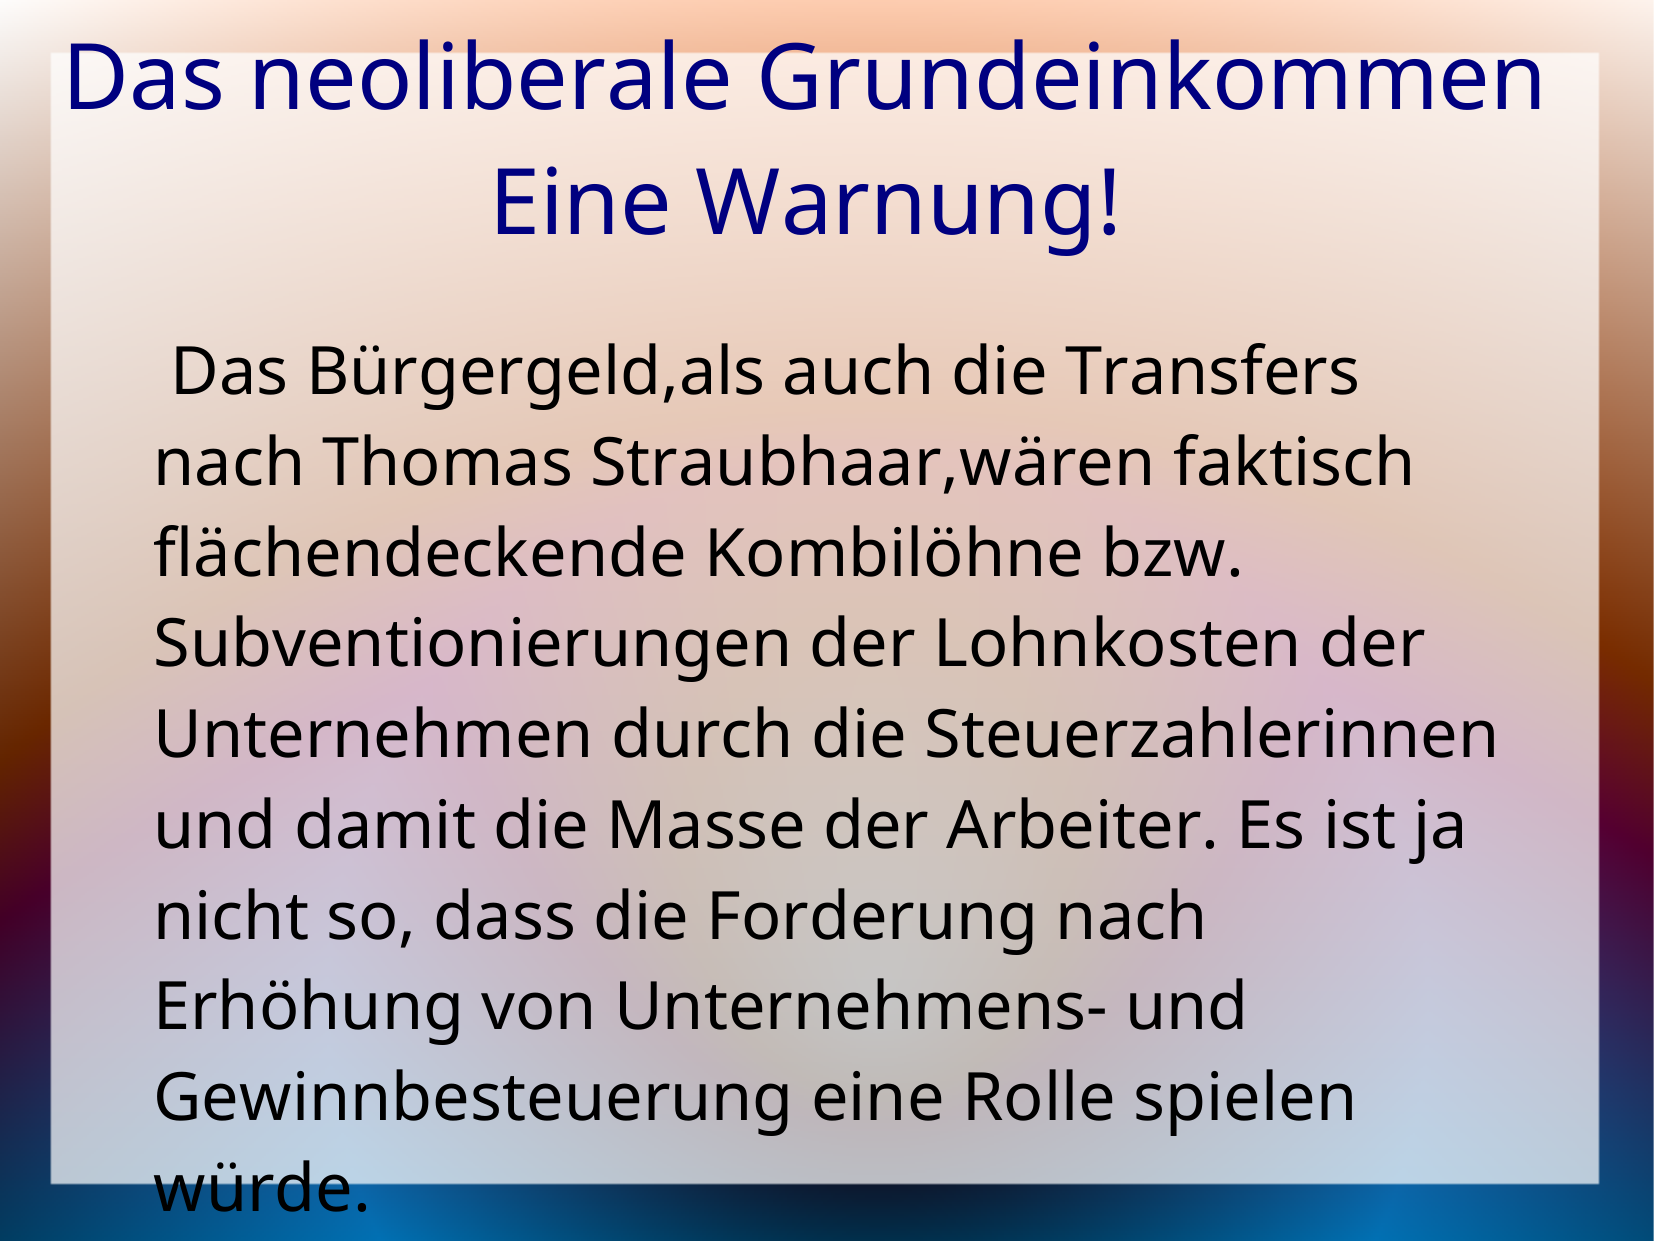

# Das neoliberale Grundeinkommen Eine Warnung!
 Das Bürgergeld,als auch die Transfers nach Thomas Straubhaar,wären faktisch flächendeckende Kombilöhne bzw. Subventionierungen der Lohnkosten der Unternehmen durch die Steuerzahlerinnen und damit die Masse der Arbeiter. Es ist ja nicht so, dass die Forderung nach Erhöhung von Unternehmens- und Gewinnbesteuerung eine Rolle spielen würde.